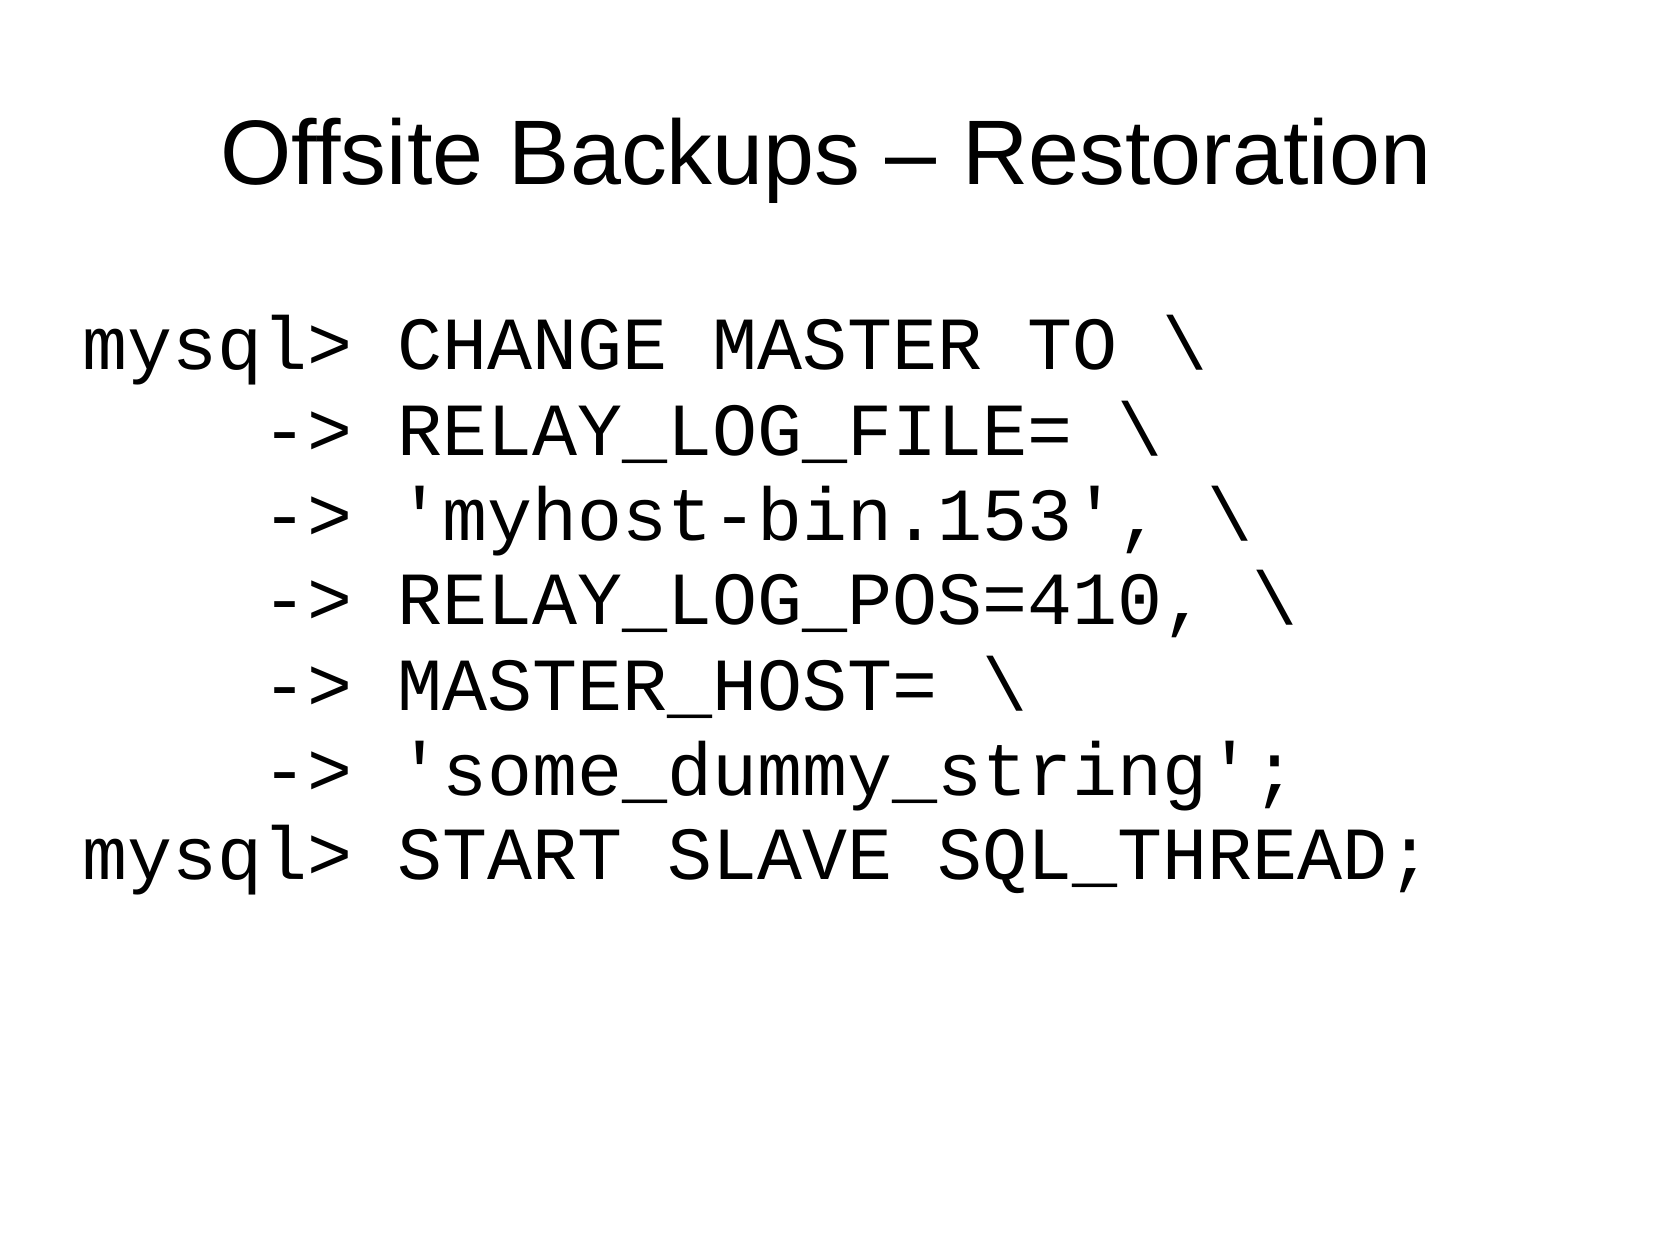

# Offsite Backups – Restoration
mysql> CHANGE MASTER TO \
 -> RELAY_LOG_FILE= \
 -> 'myhost-bin.153', \
 -> RELAY_LOG_POS=410, \
 -> MASTER_HOST= \
 -> 'some_dummy_string';
mysql> START SLAVE SQL_THREAD;